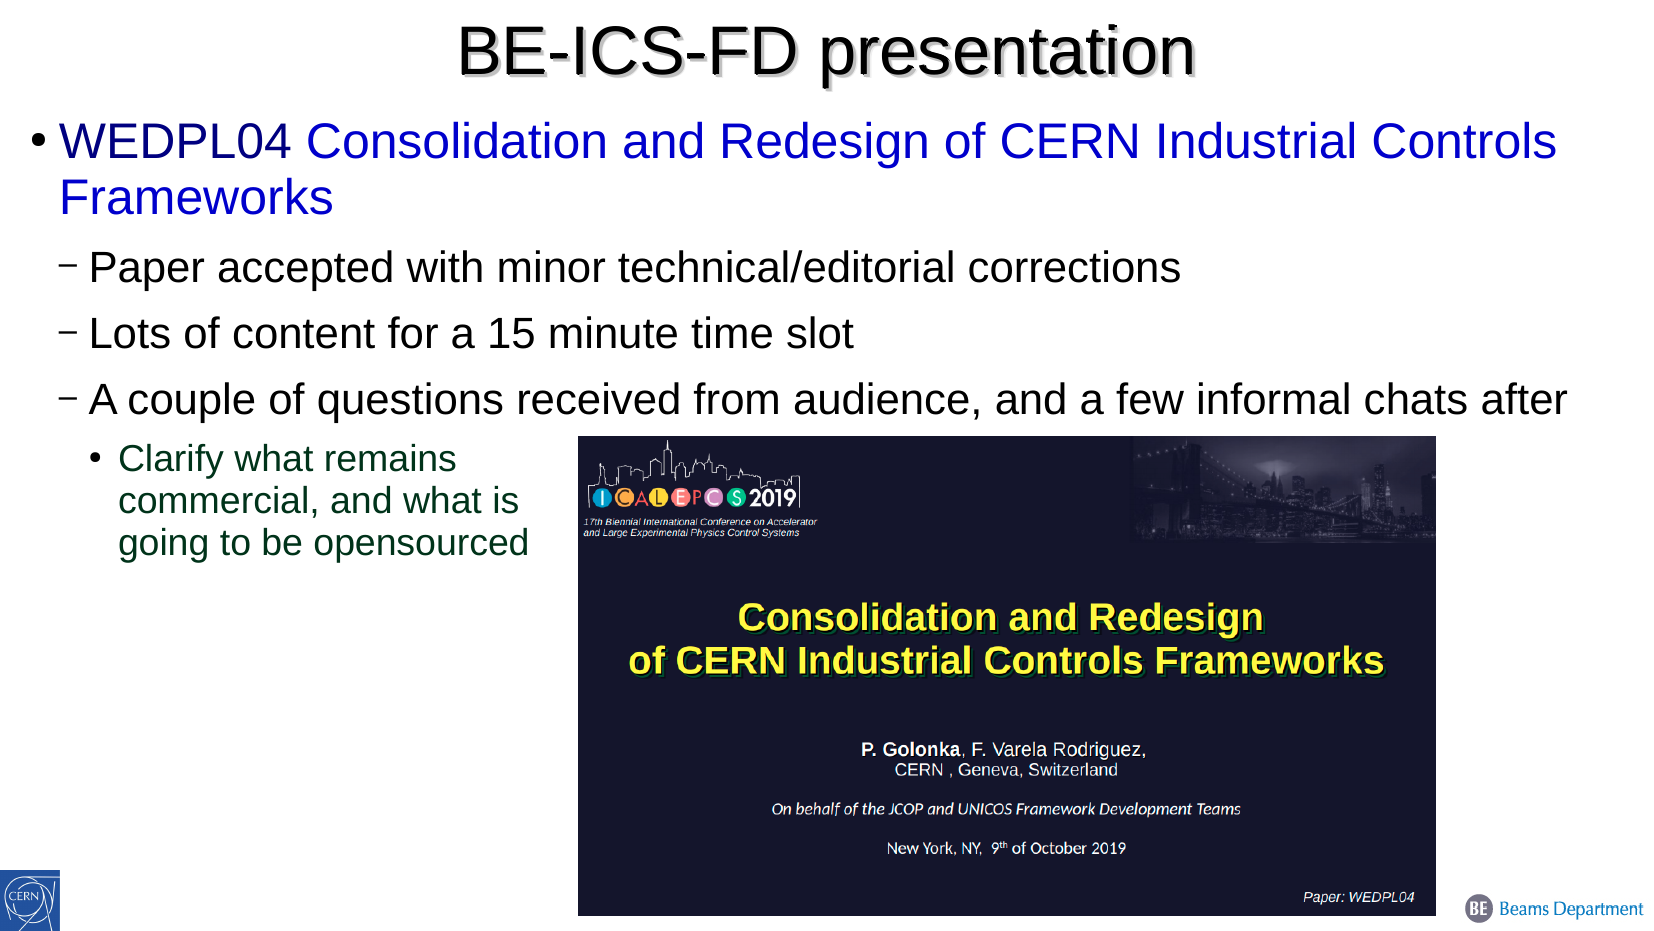

# BE-ICS-FD presentation
WEDPL04 Consolidation and Redesign of CERN Industrial Controls Frameworks
Paper accepted with minor technical/editorial corrections
Lots of content for a 15 minute time slot
A couple of questions received from audience, and a few informal chats after
Clarify what remains
commercial, and what is
going to be opensourced